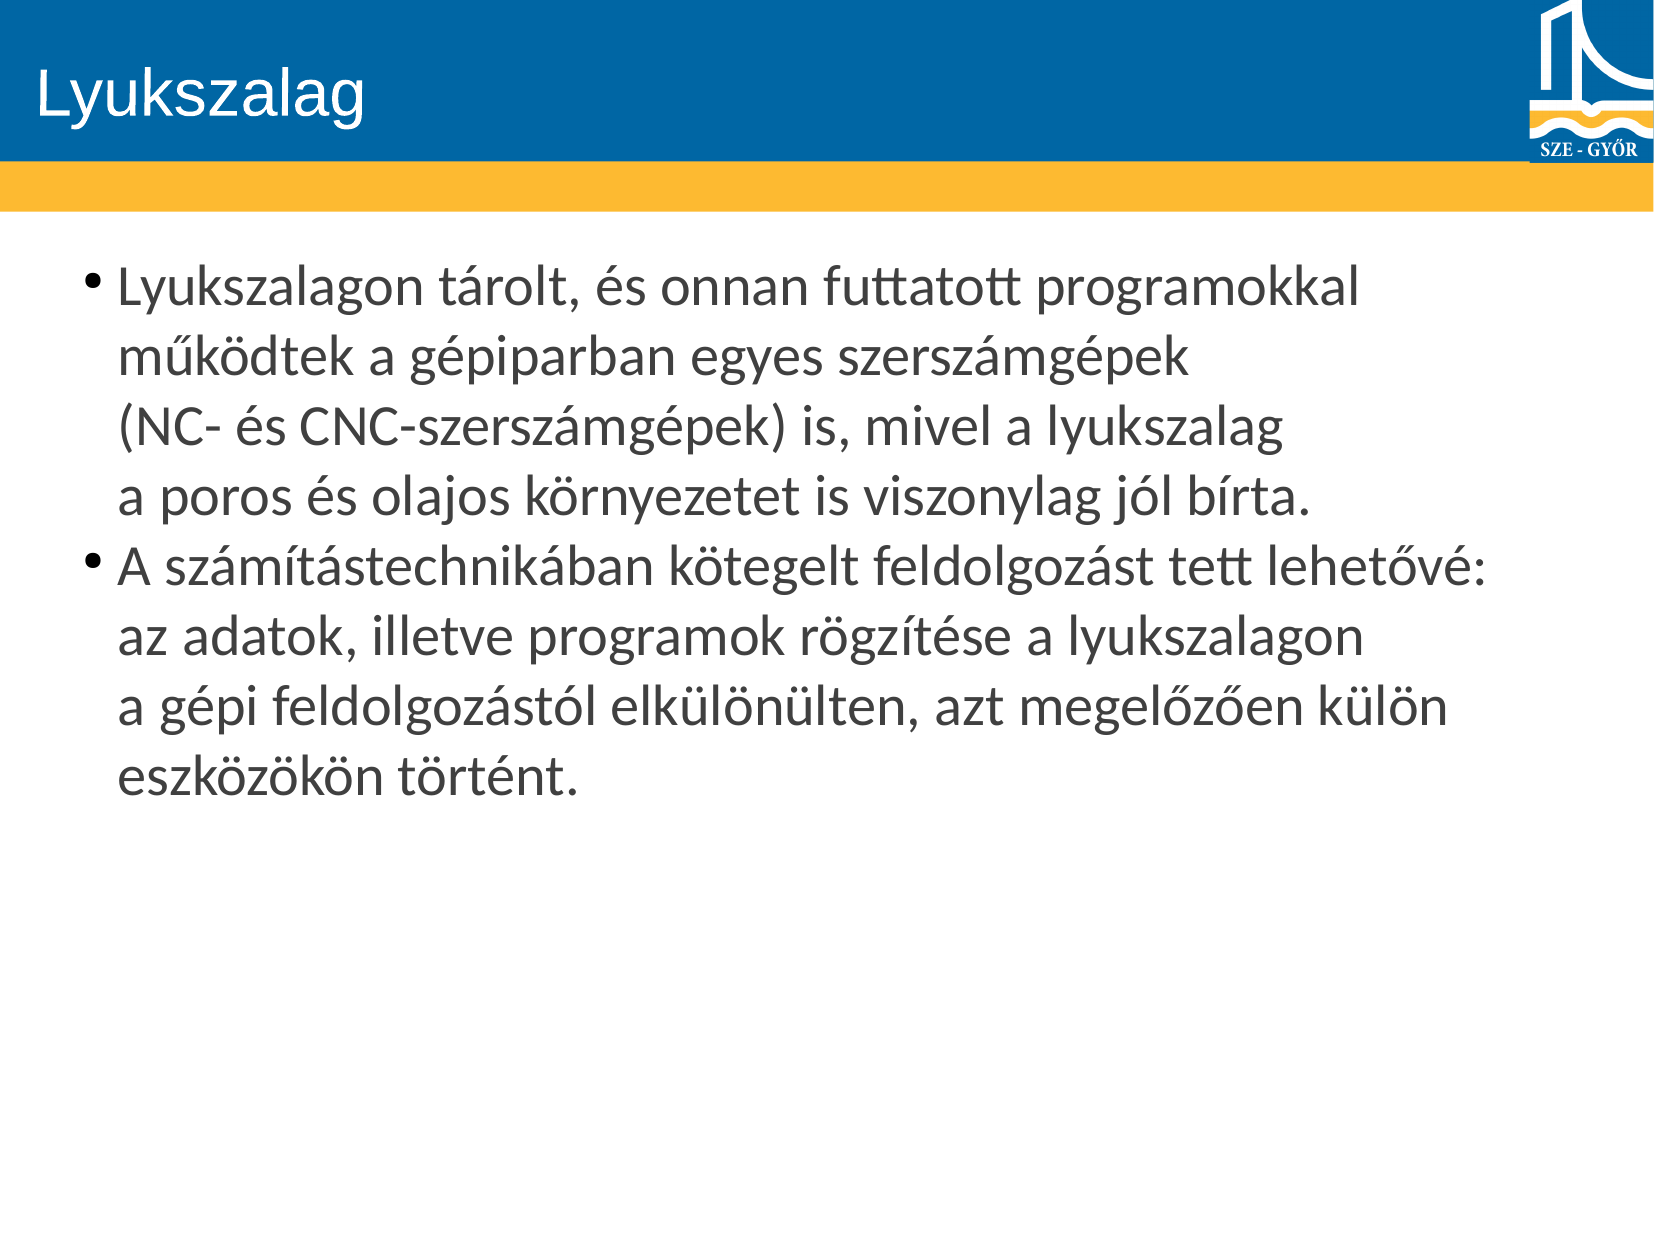

Lyukszalag
Lyukszalagon tárolt, és onnan futtatott programokkal működtek a gépiparban egyes szerszámgépek
(NC- és CNC-szerszámgépek) is, mivel a lyukszalag
a poros és olajos környezetet is viszonylag jól bírta.
A számítástechnikában kötegelt feldolgozást tett lehetővé:
az adatok, illetve programok rögzítése a lyukszalagon
a gépi feldolgozástól elkülönülten, azt megelőzően külön eszközökön történt.